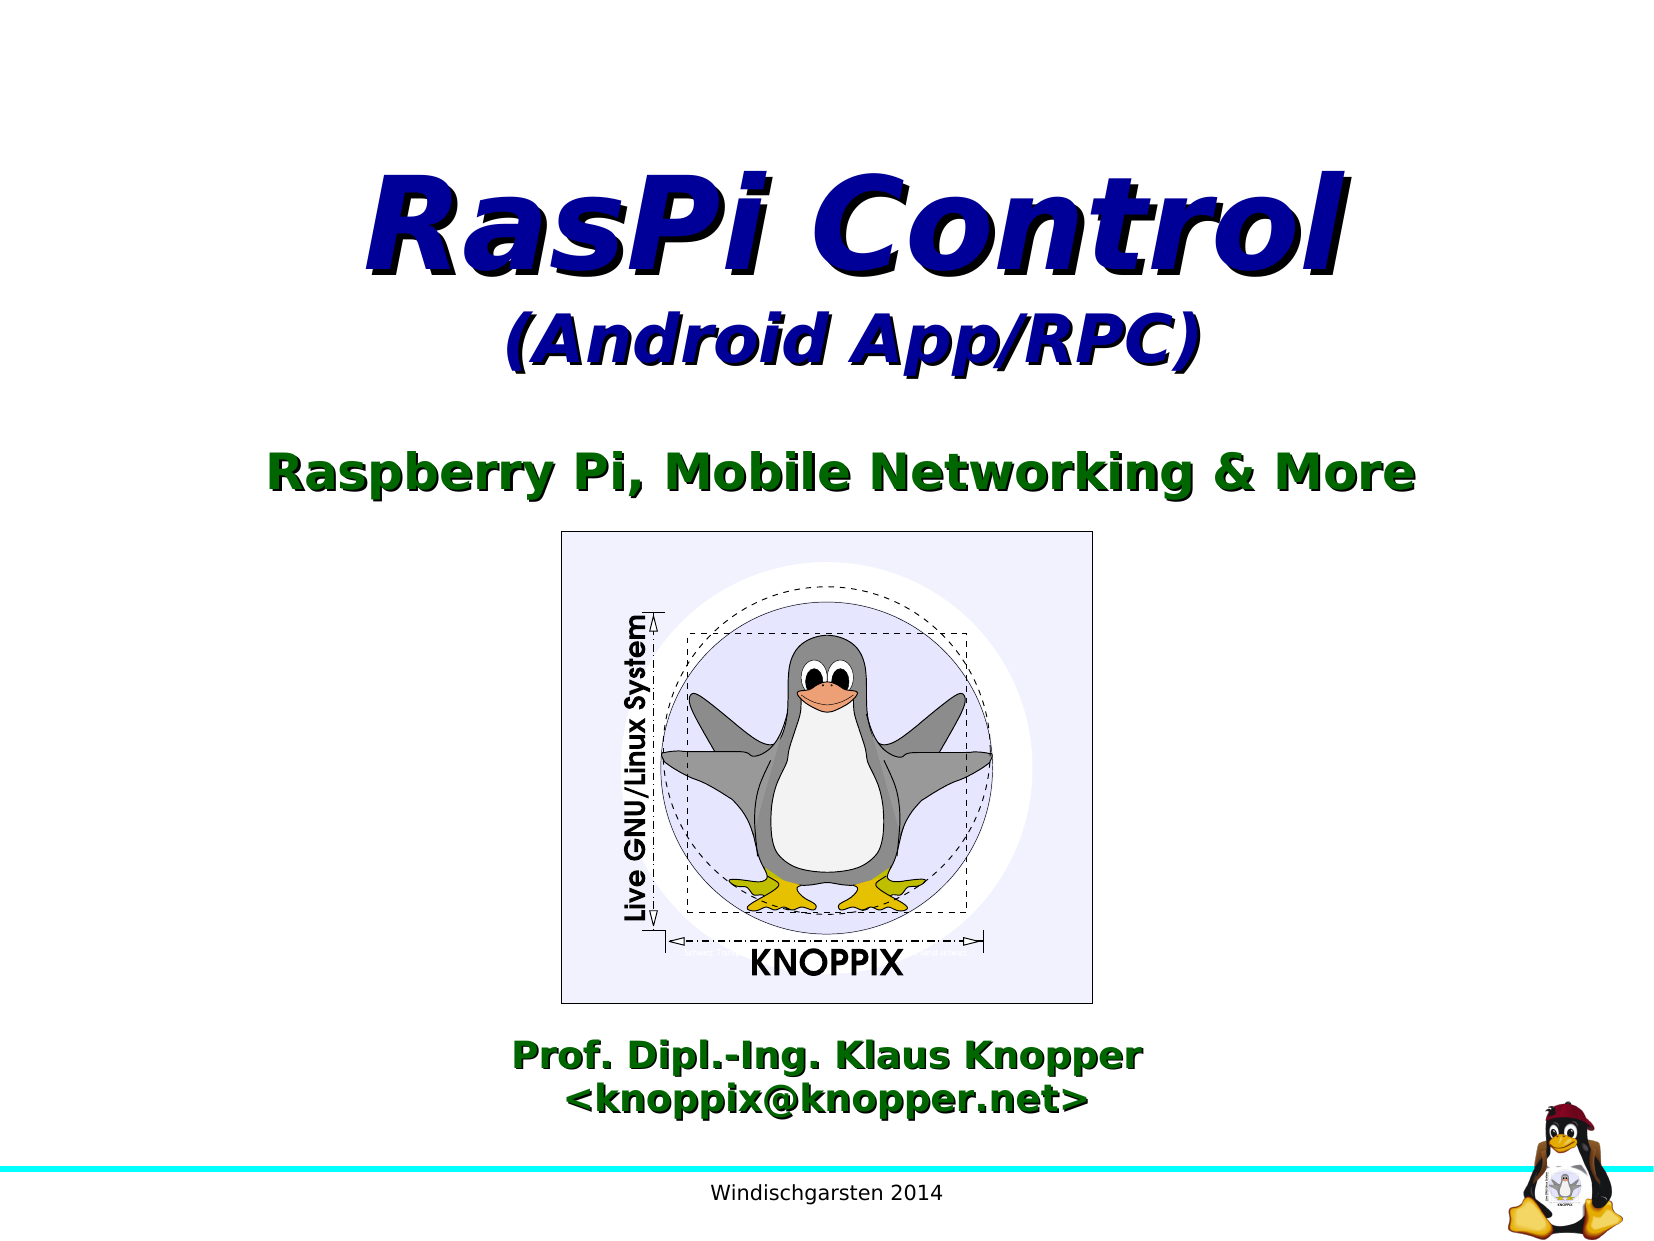

# RasPi Control (Android App/RPC)
Raspberry Pi, Mobile Networking & More
Prof. Dipl.-Ing. Klaus Knopper <knoppix@knopper.net>